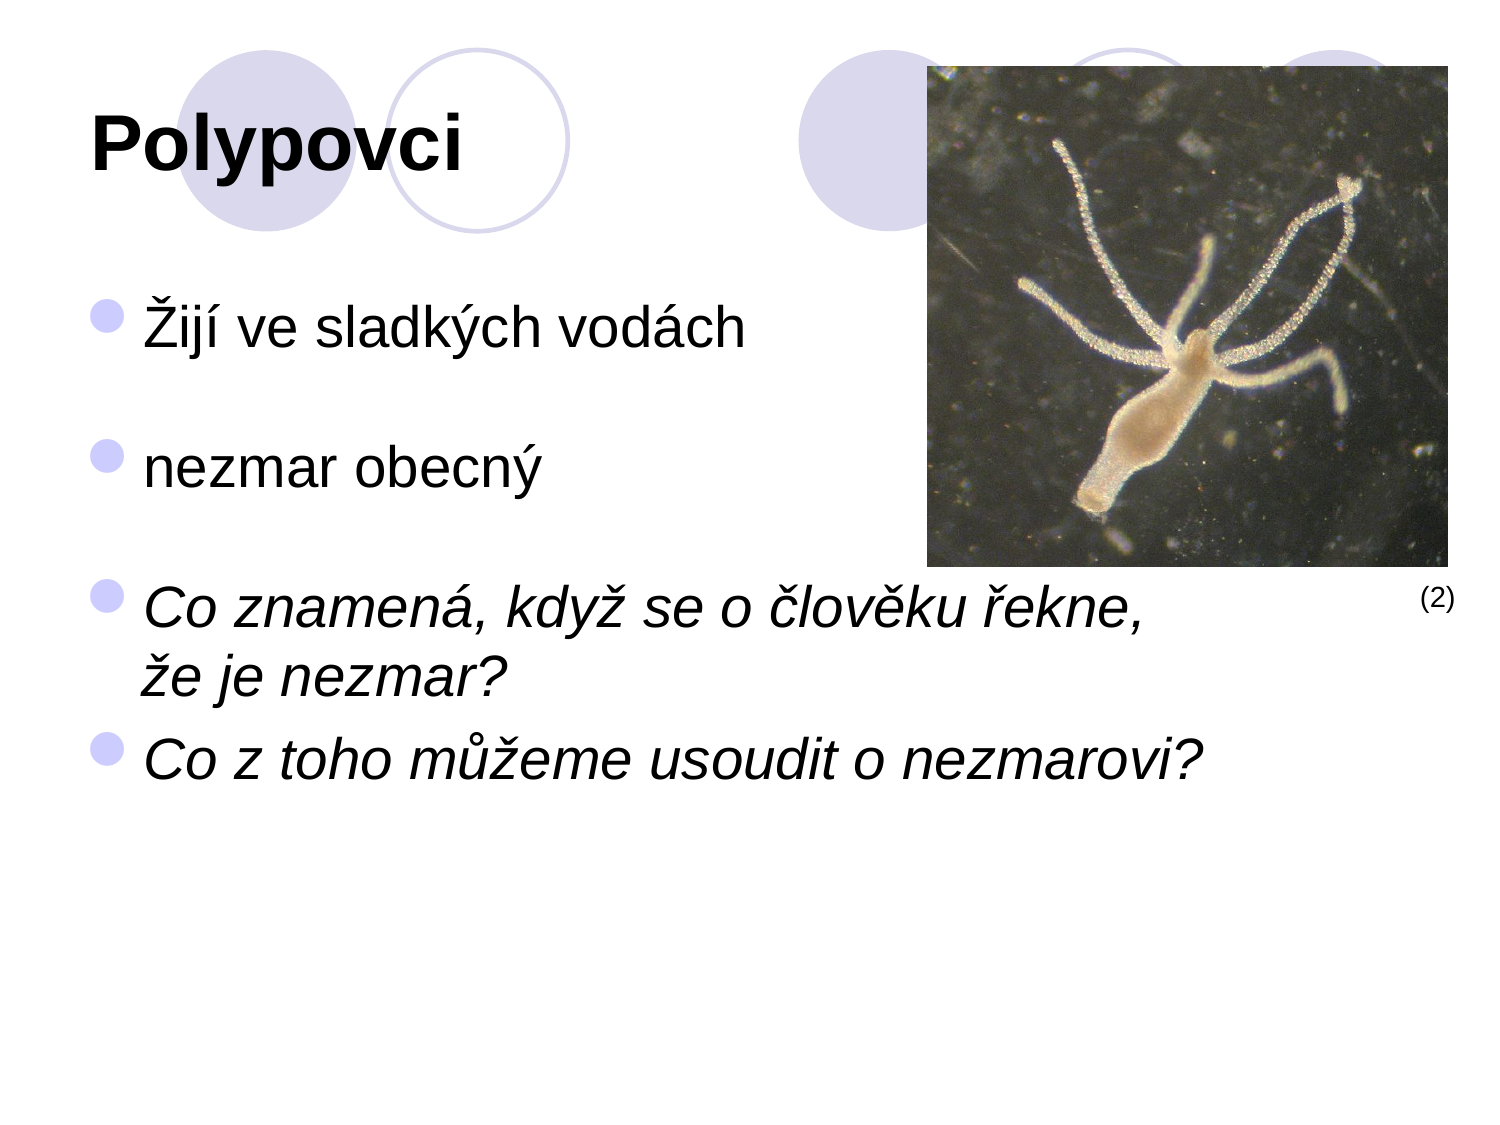

# Polypovci
Žijí ve sladkých vodách
nezmar obecný
Co znamená, když se o člověku řekne,
že je nezmar?
Co z toho můžeme usoudit o nezmarovi?
(2)